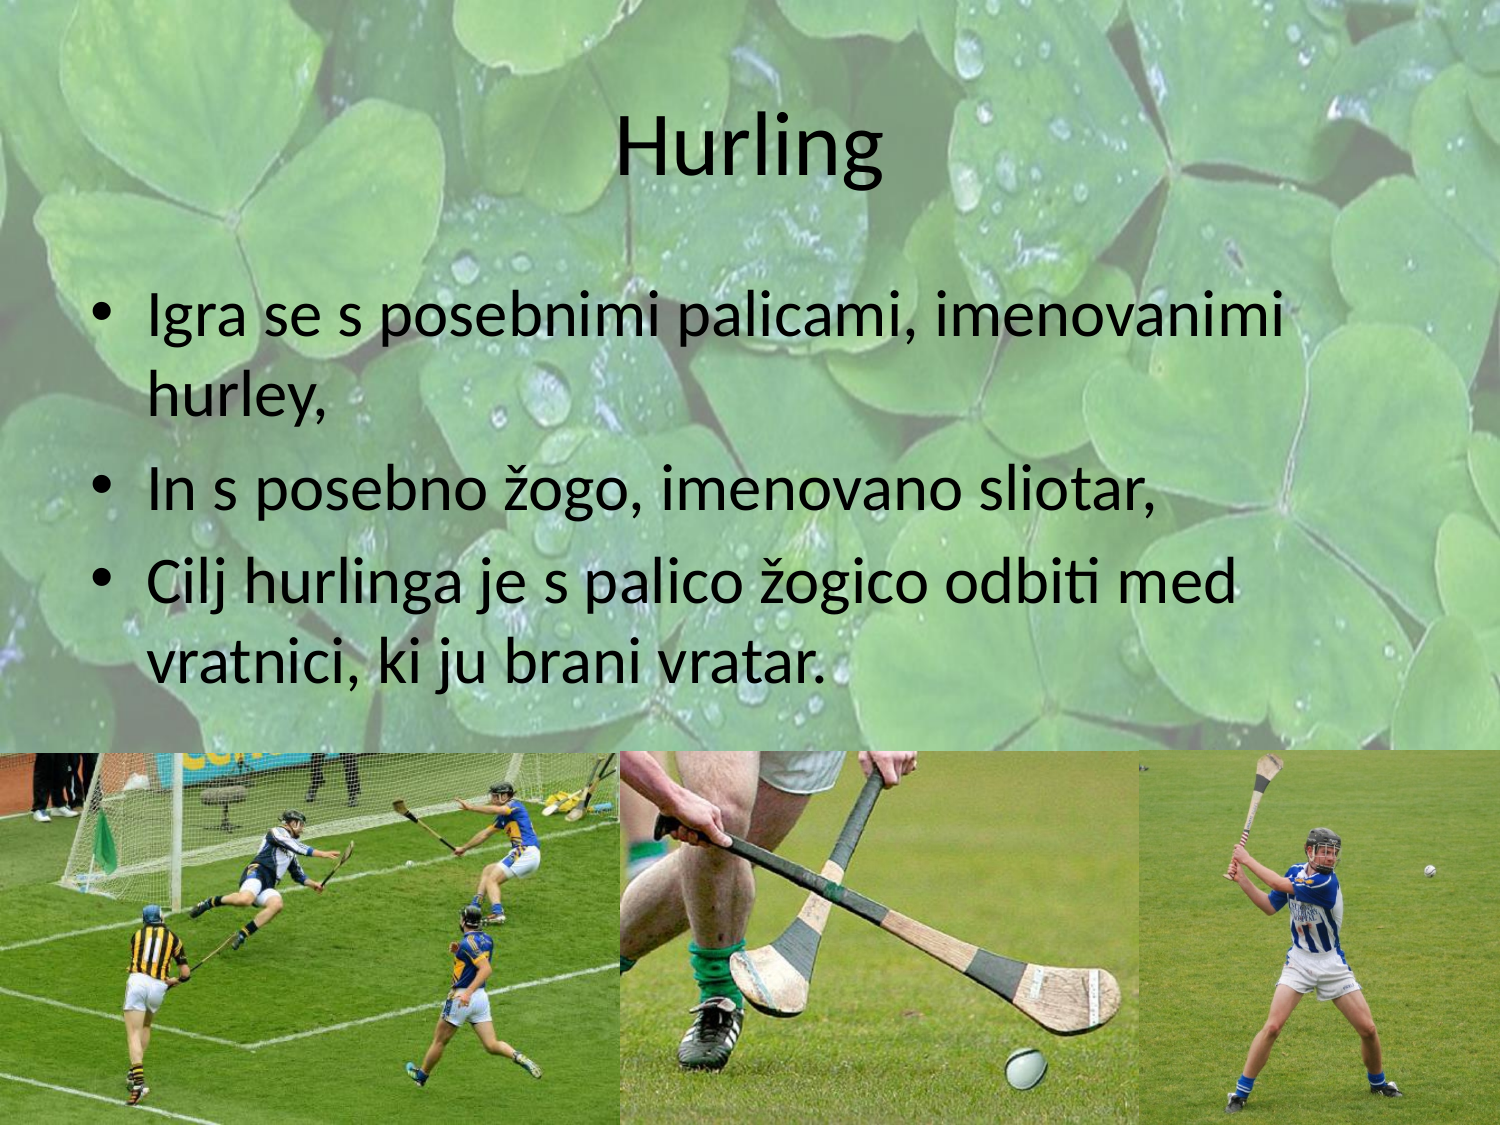

# Hurling
Igra se s posebnimi palicami, imenovanimi hurley,
In s posebno žogo, imenovano sliotar,
Cilj hurlinga je s palico žogico odbiti med vratnici, ki ju brani vratar.